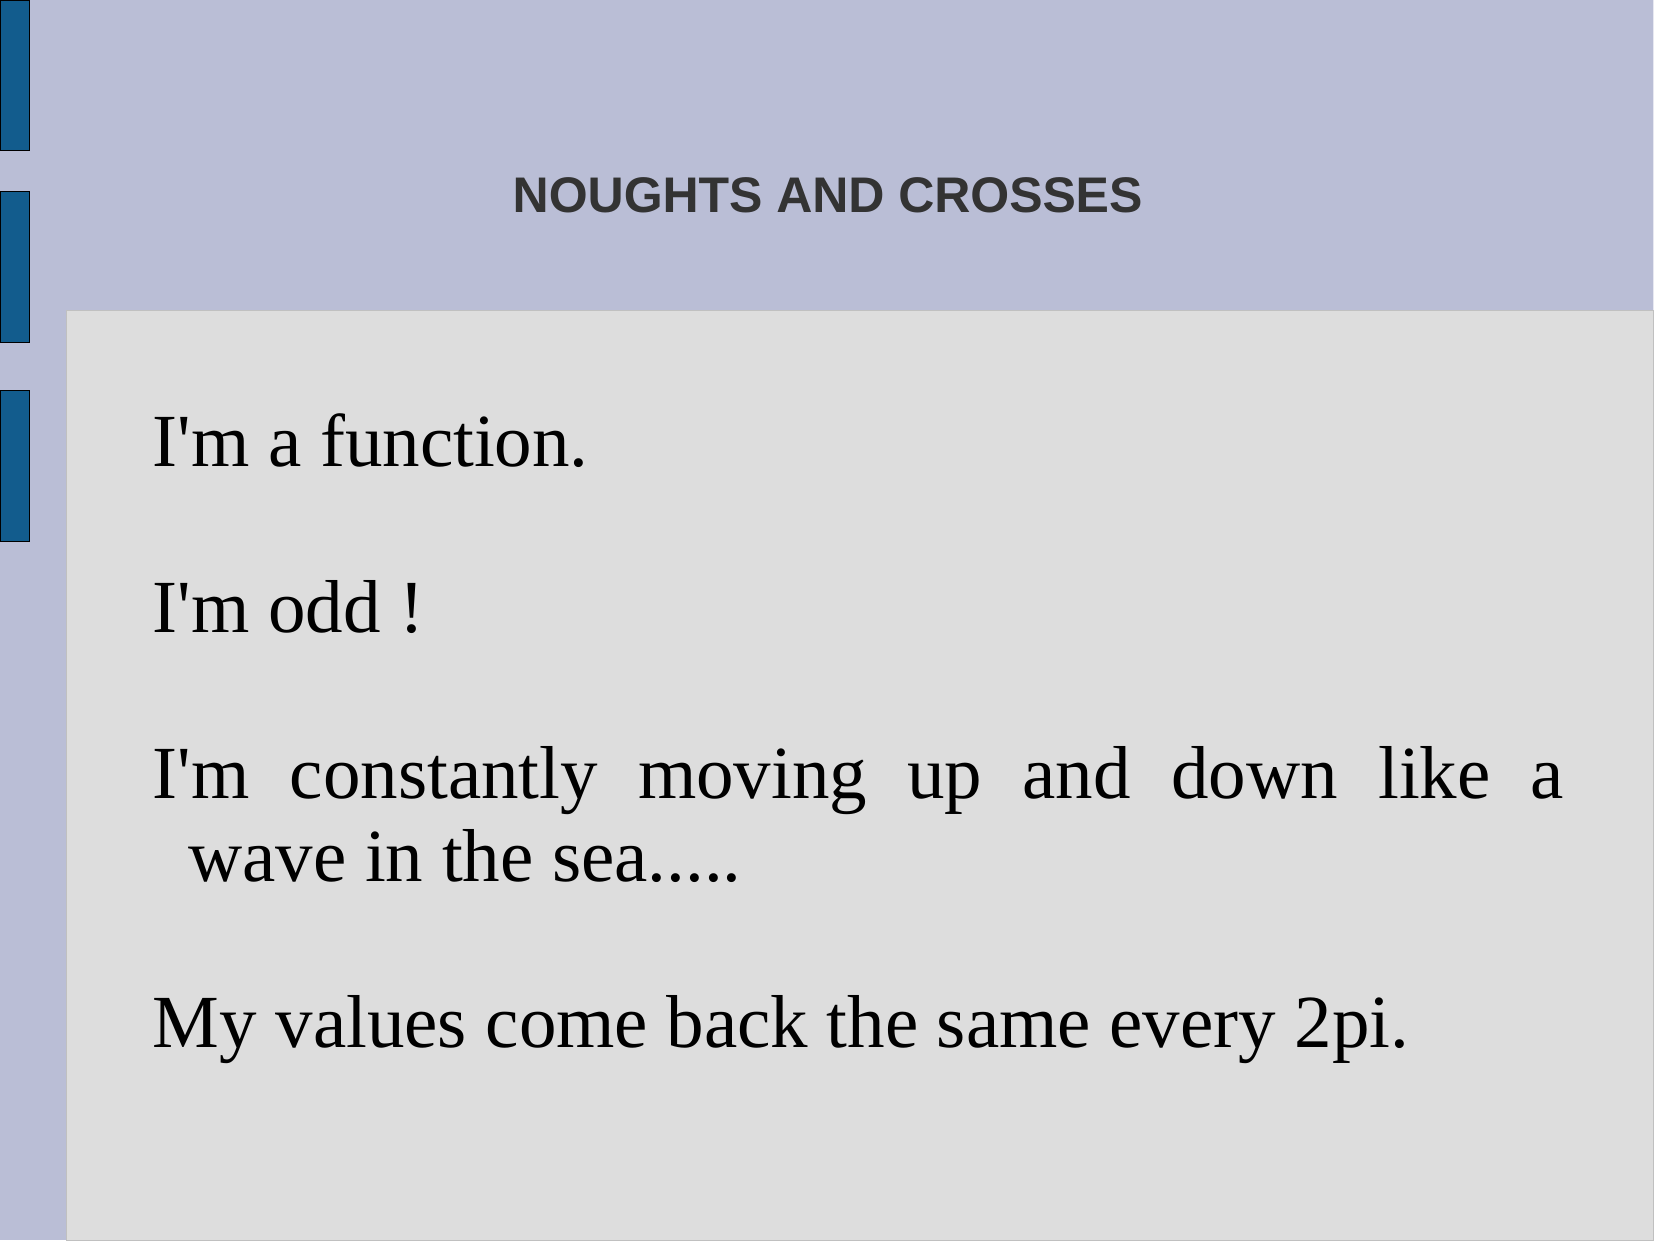

# NOUGHTS AND CROSSES
I'm a function.
I'm odd !
I'm constantly moving up and down like a wave in the sea.....
My values come back the same every 2pi.